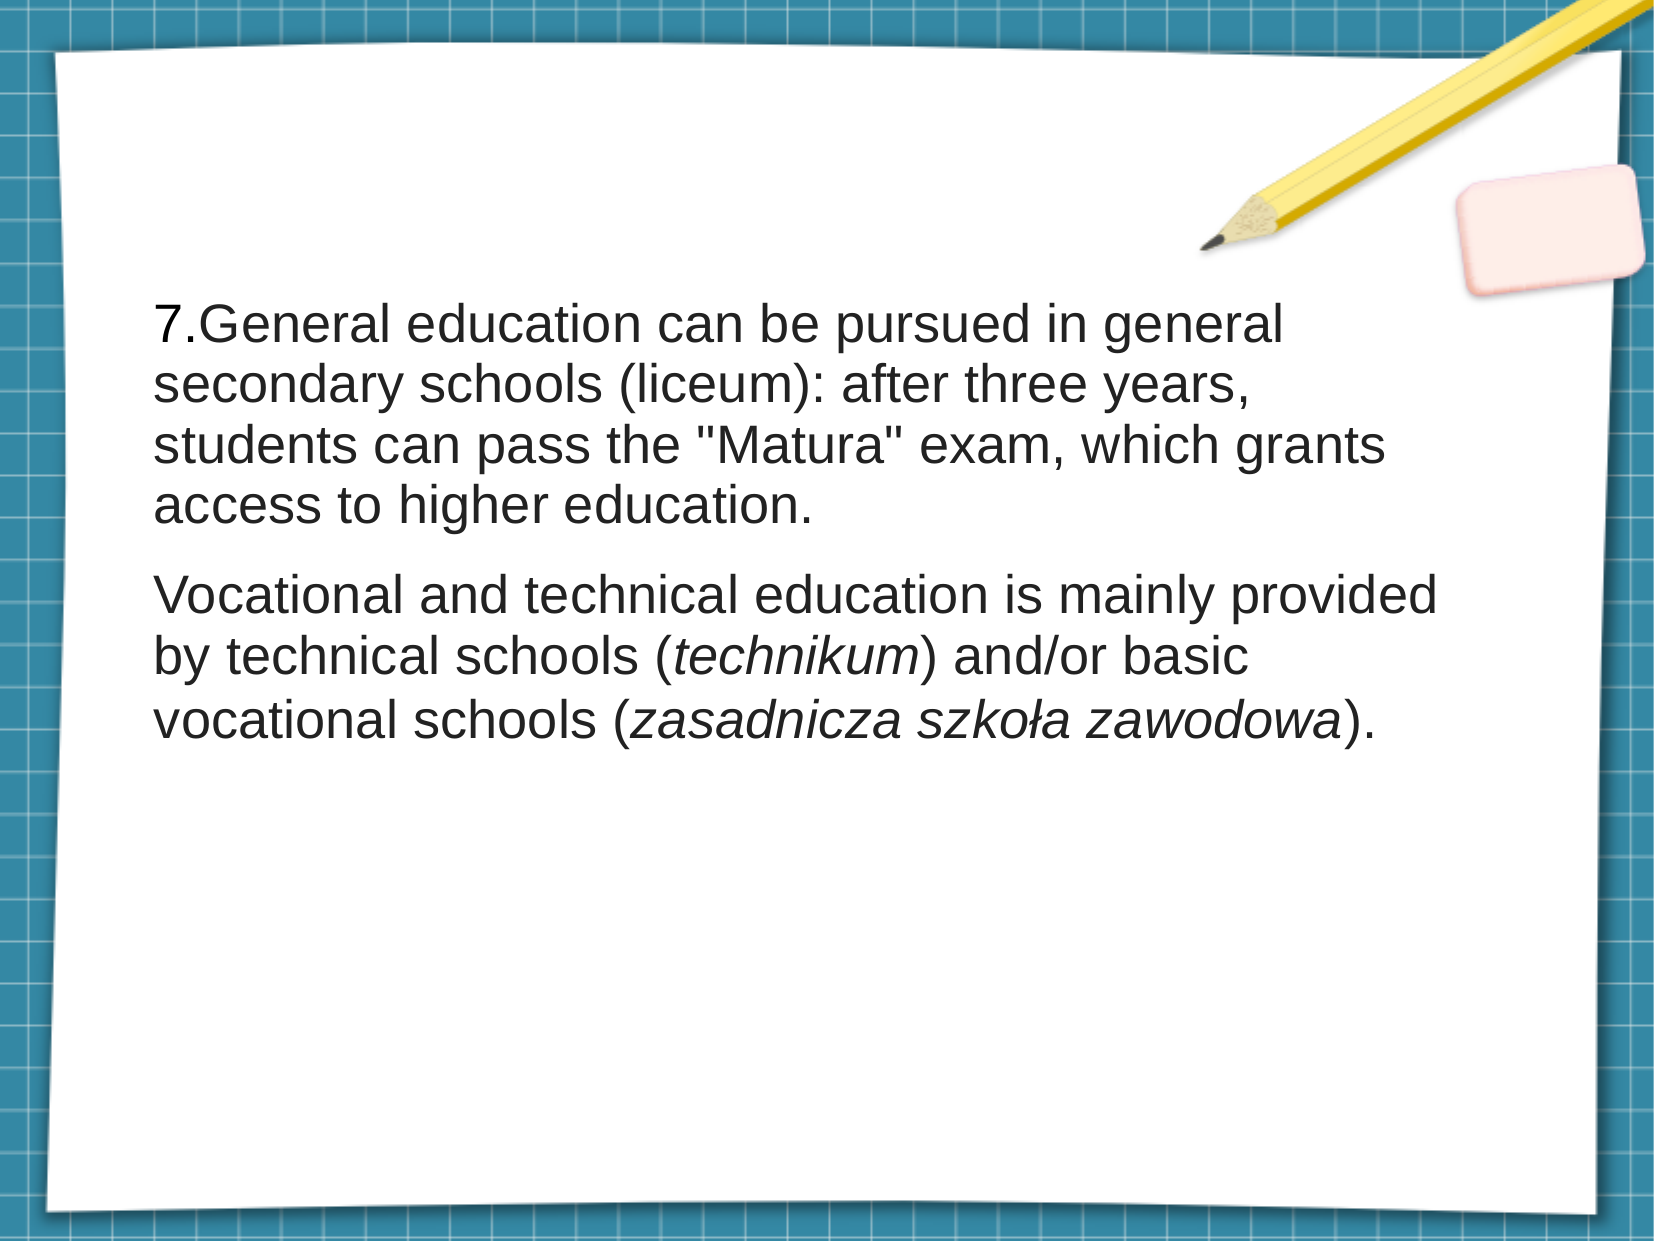

# 7.General education can be pursued in general secondary schools (liceum): after three years, students can pass the "Matura" exam, which grants access to higher education.
Vocational and technical education is mainly provided by technical schools (technikum) and/or basic vocational schools (zasadnicza szkoła zawodowa).